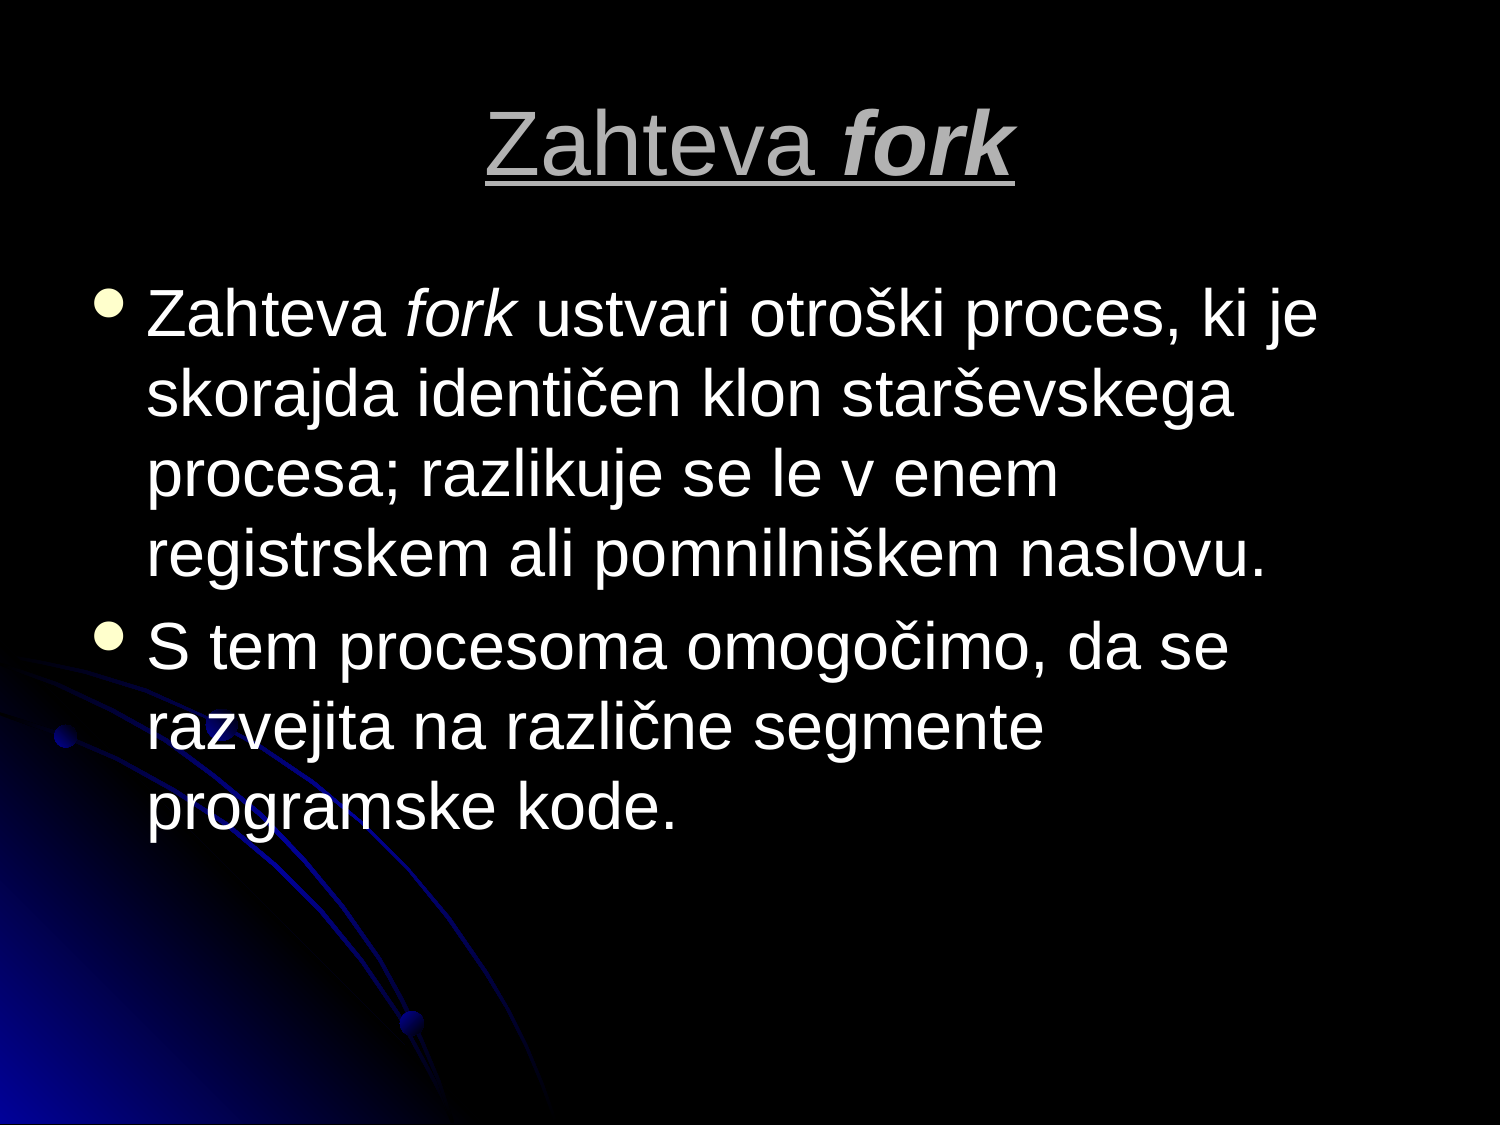

# Zahteva fork
Zahteva fork ustvari otroški proces, ki je skorajda identičen klon starševskega procesa; razlikuje se le v enem registrskem ali pomnilniškem naslovu.
S tem procesoma omogočimo, da se razvejita na različne segmente programske kode.